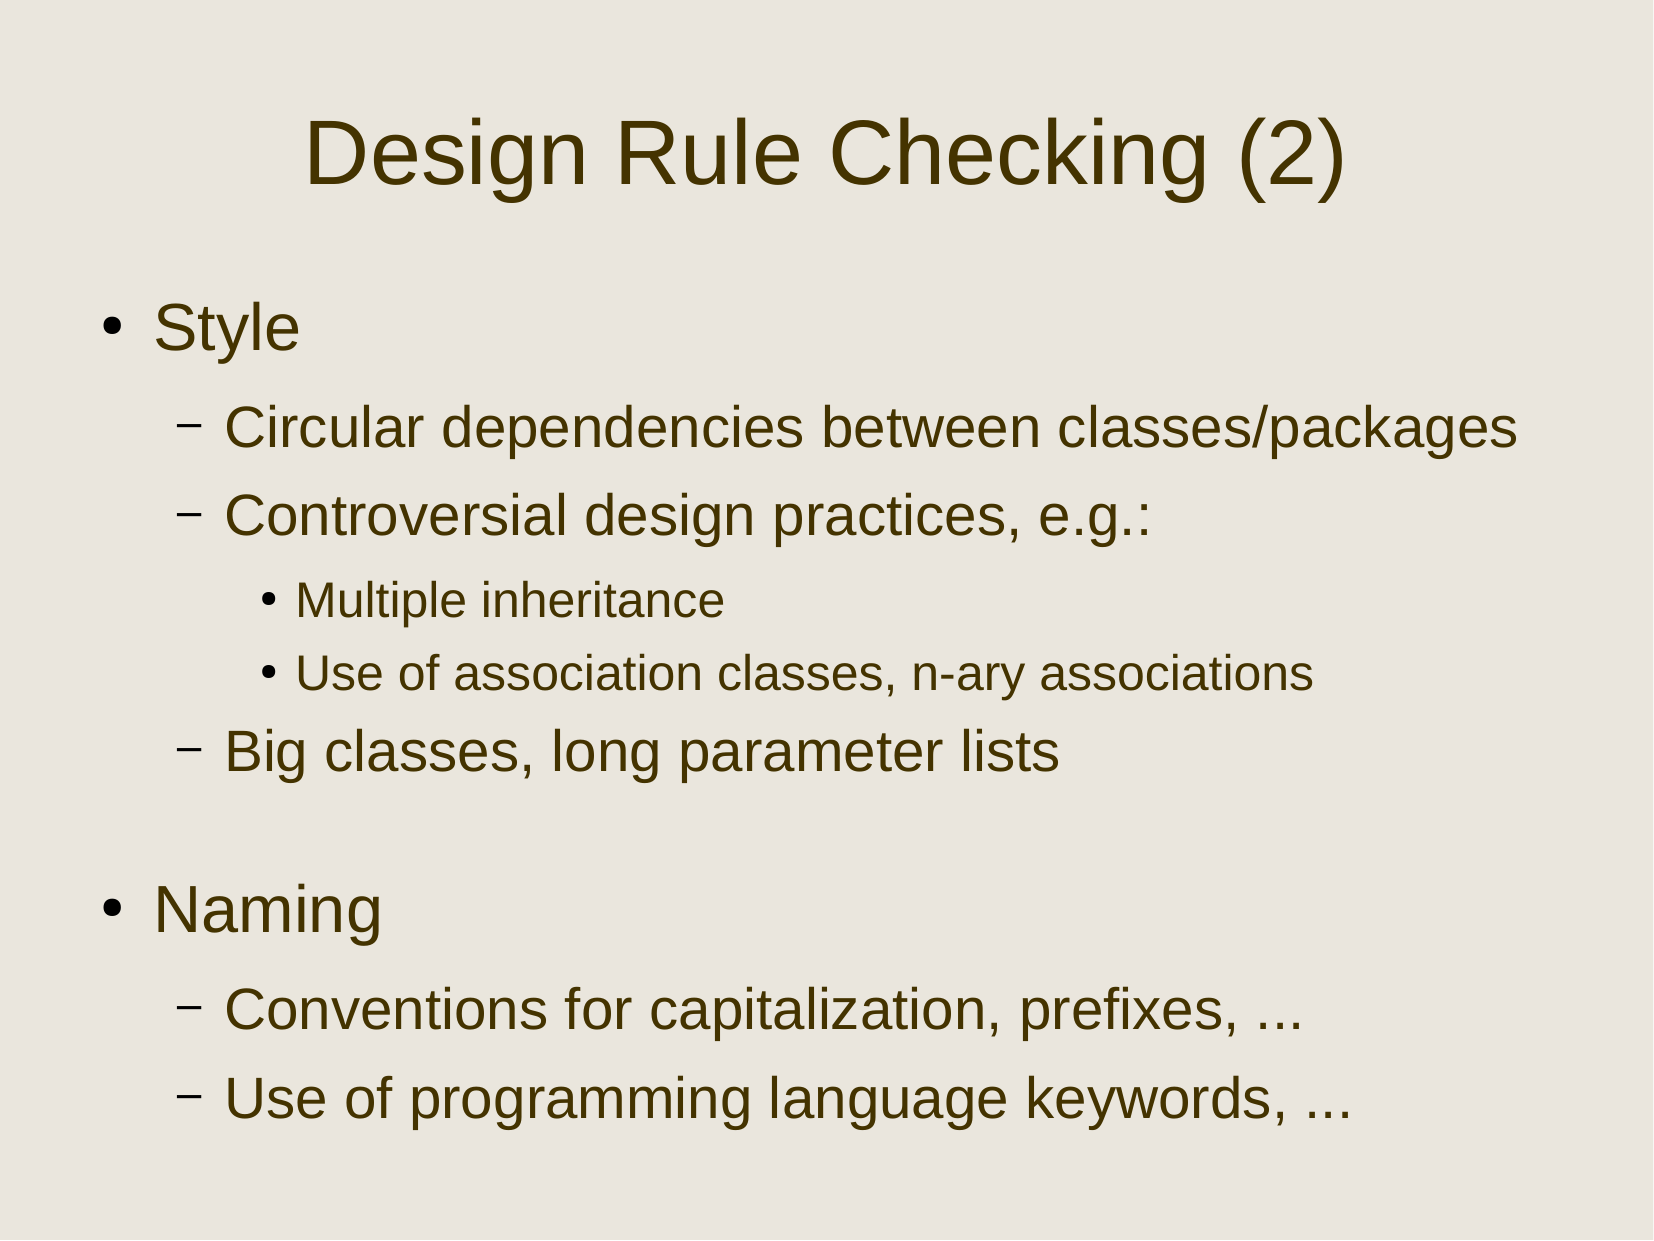

# Design Rule Checking (2)
Style
Circular dependencies between classes/packages
Controversial design practices, e.g.:
Multiple inheritance
Use of association classes, n-ary associations
Big classes, long parameter lists
Naming
Conventions for capitalization, prefixes, ...
Use of programming language keywords, ...